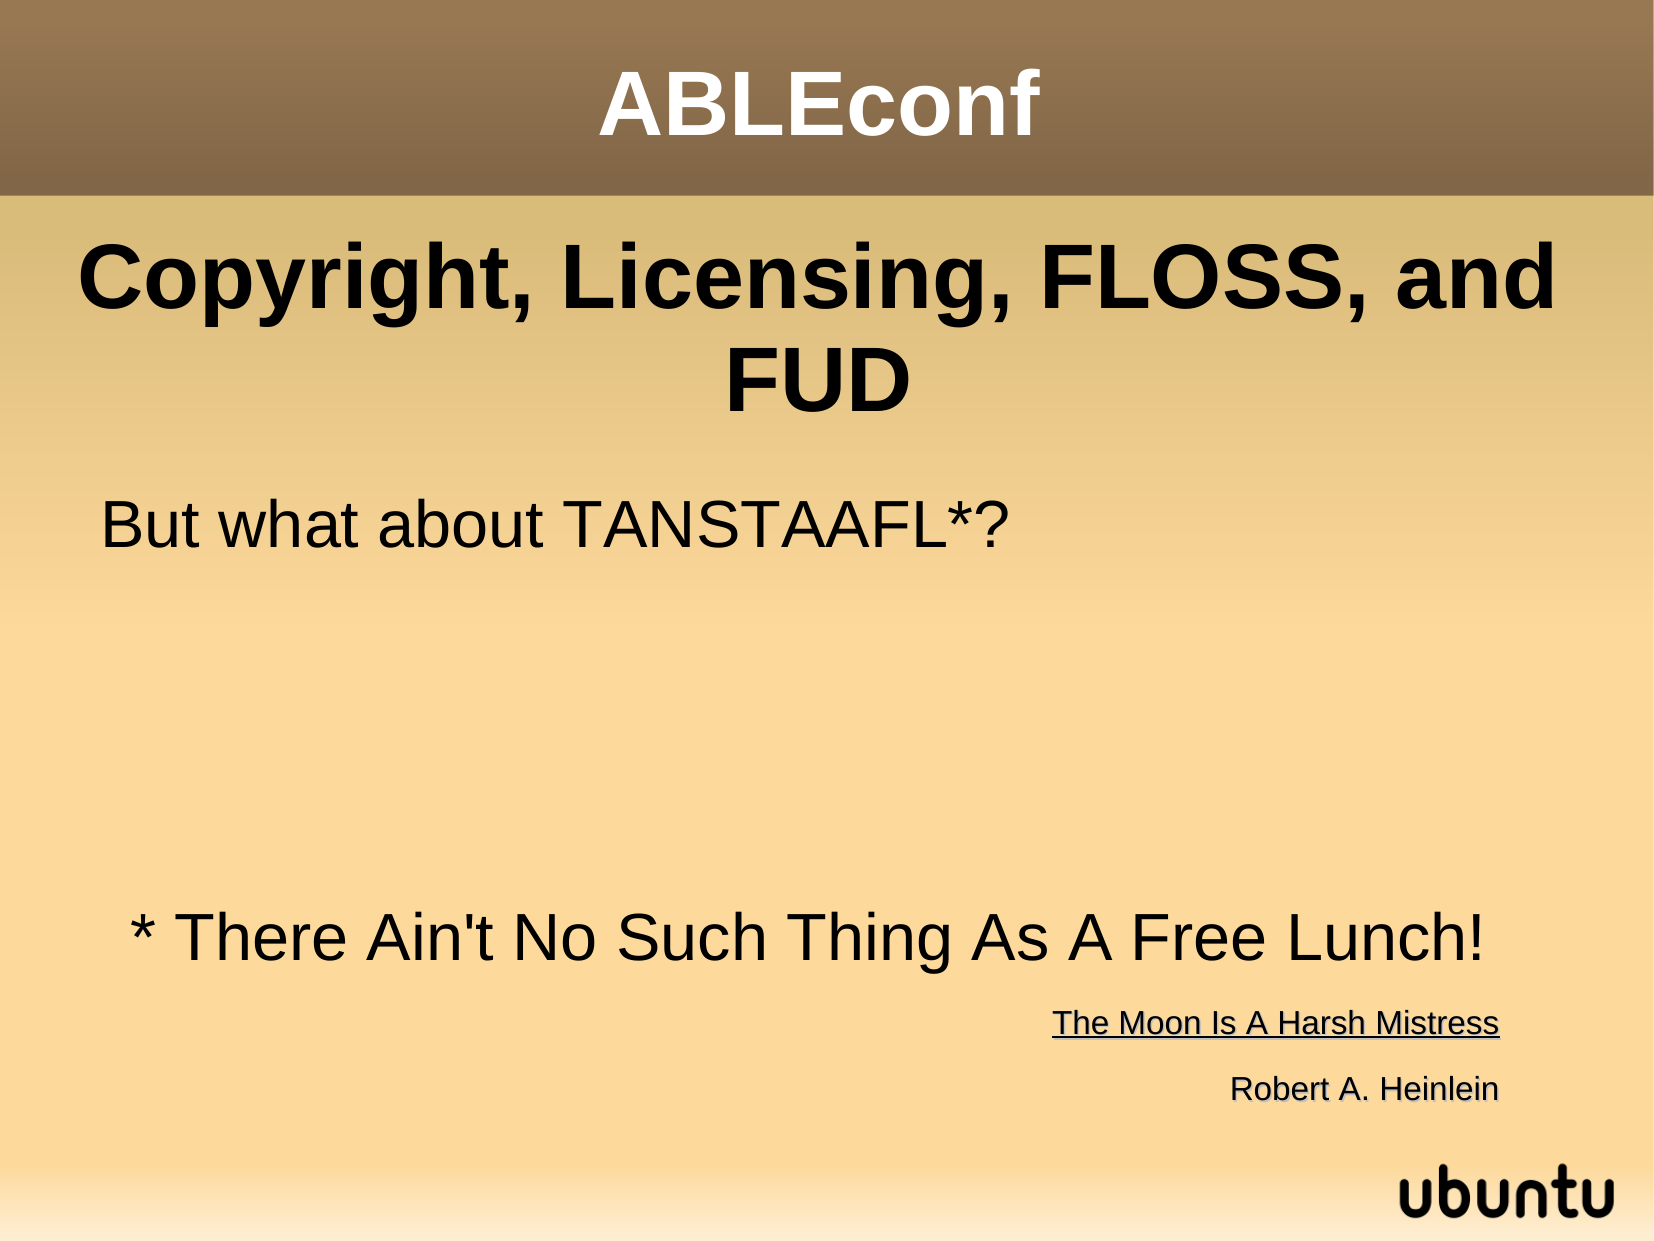

ABLEconf
# Copyright, Licensing, FLOSS, and FUD
But what about TANSTAAFL*?
* There Ain't No Such Thing As A Free Lunch!
The Moon Is A Harsh Mistress
Robert A. Heinlein